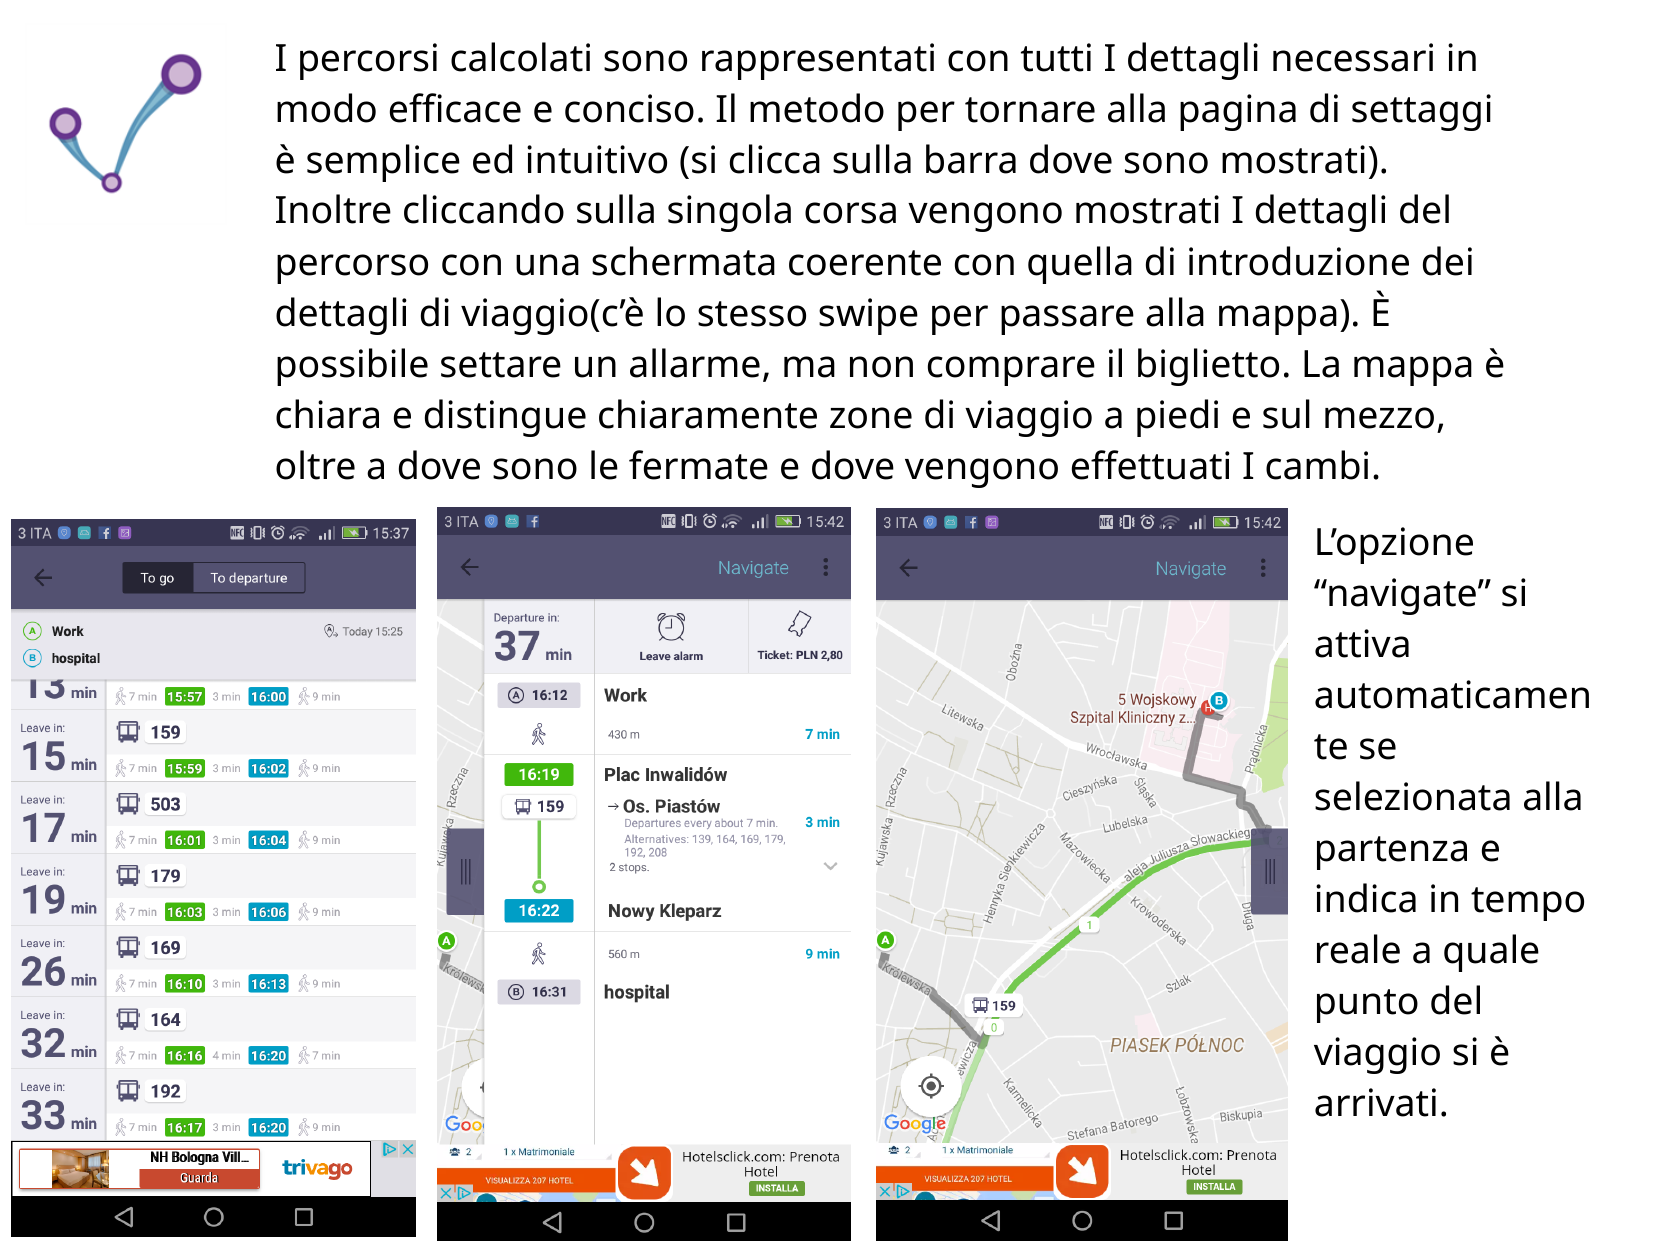

I percorsi calcolati sono rappresentati con tutti I dettagli necessari in modo efficace e conciso. Il metodo per tornare alla pagina di settaggi è semplice ed intuitivo (si clicca sulla barra dove sono mostrati). Inoltre cliccando sulla singola corsa vengono mostrati I dettagli del percorso con una schermata coerente con quella di introduzione dei dettagli di viaggio(c’è lo stesso swipe per passare alla mappa). È possibile settare un allarme, ma non comprare il biglietto. La mappa è chiara e distingue chiaramente zone di viaggio a piedi e sul mezzo, oltre a dove sono le fermate e dove vengono effettuati I cambi.
L’opzione “navigate” si attiva automaticamente se selezionata alla partenza e indica in tempo reale a quale punto del viaggio si è arrivati.